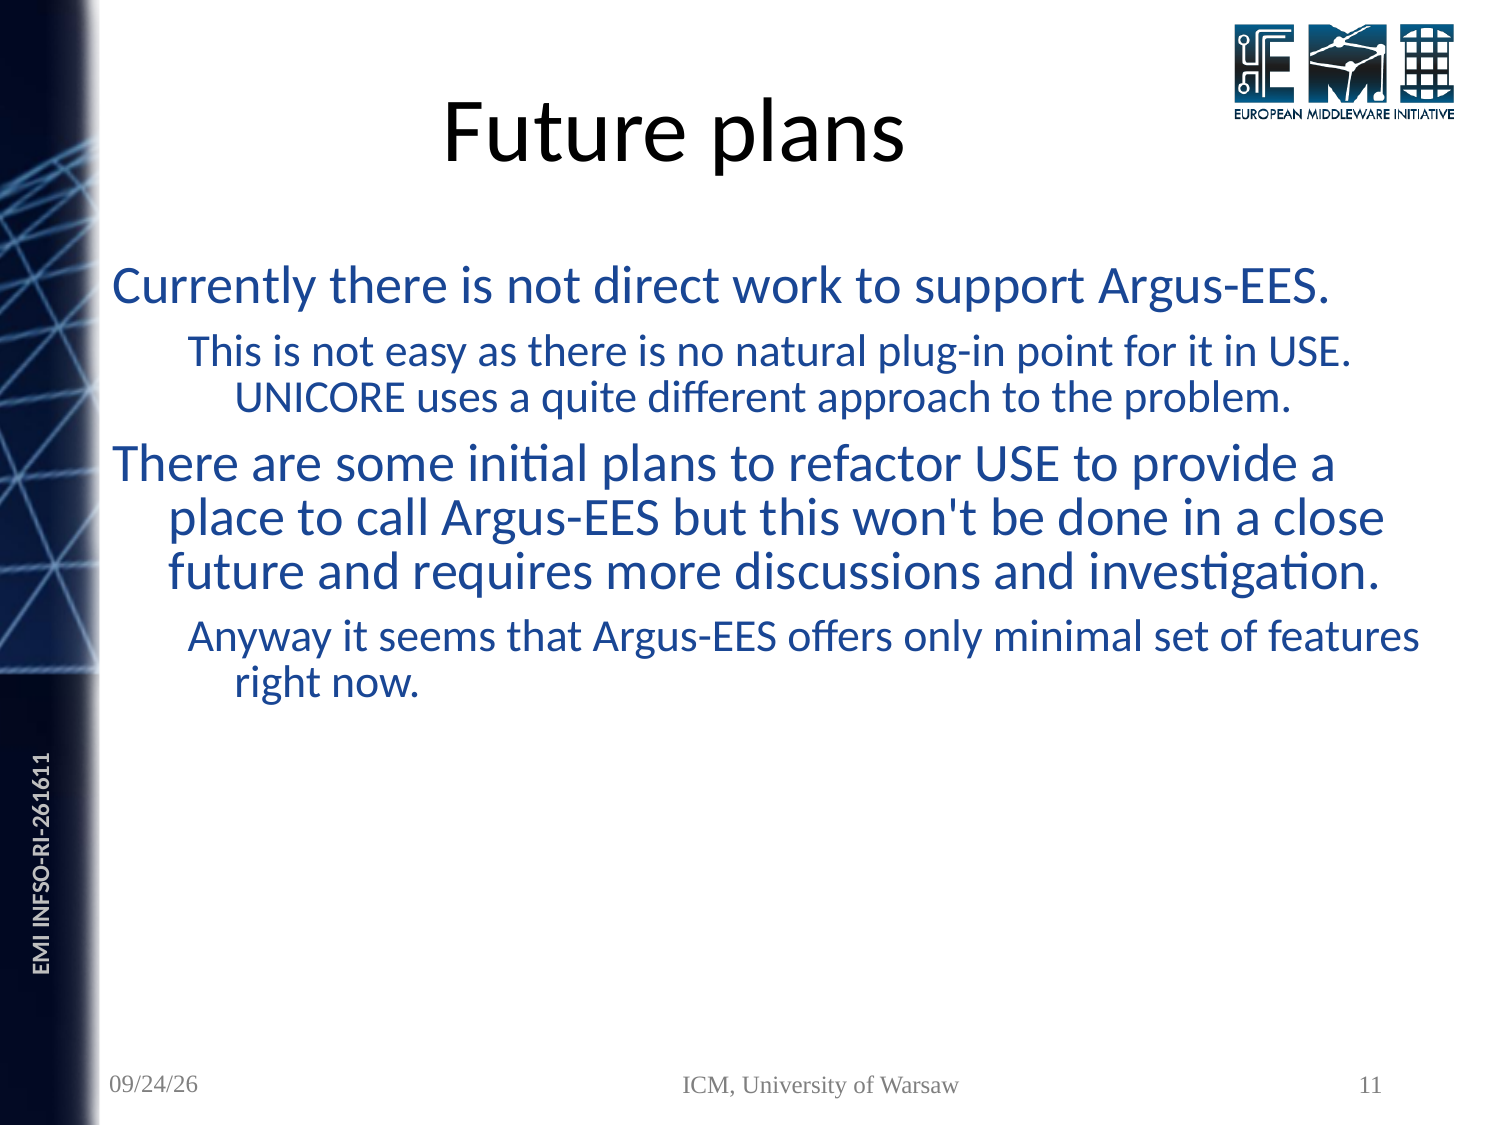

# Future plans
Currently there is not direct work to support Argus-EES.
This is not easy as there is no natural plug-in point for it in USE. UNICORE uses a quite different approach to the problem.
There are some initial plans to refactor USE to provide a place to call Argus-EES but this won't be done in a close future and requires more discussions and investigation.
Anyway it seems that Argus-EES offers only minimal set of features right now.
11